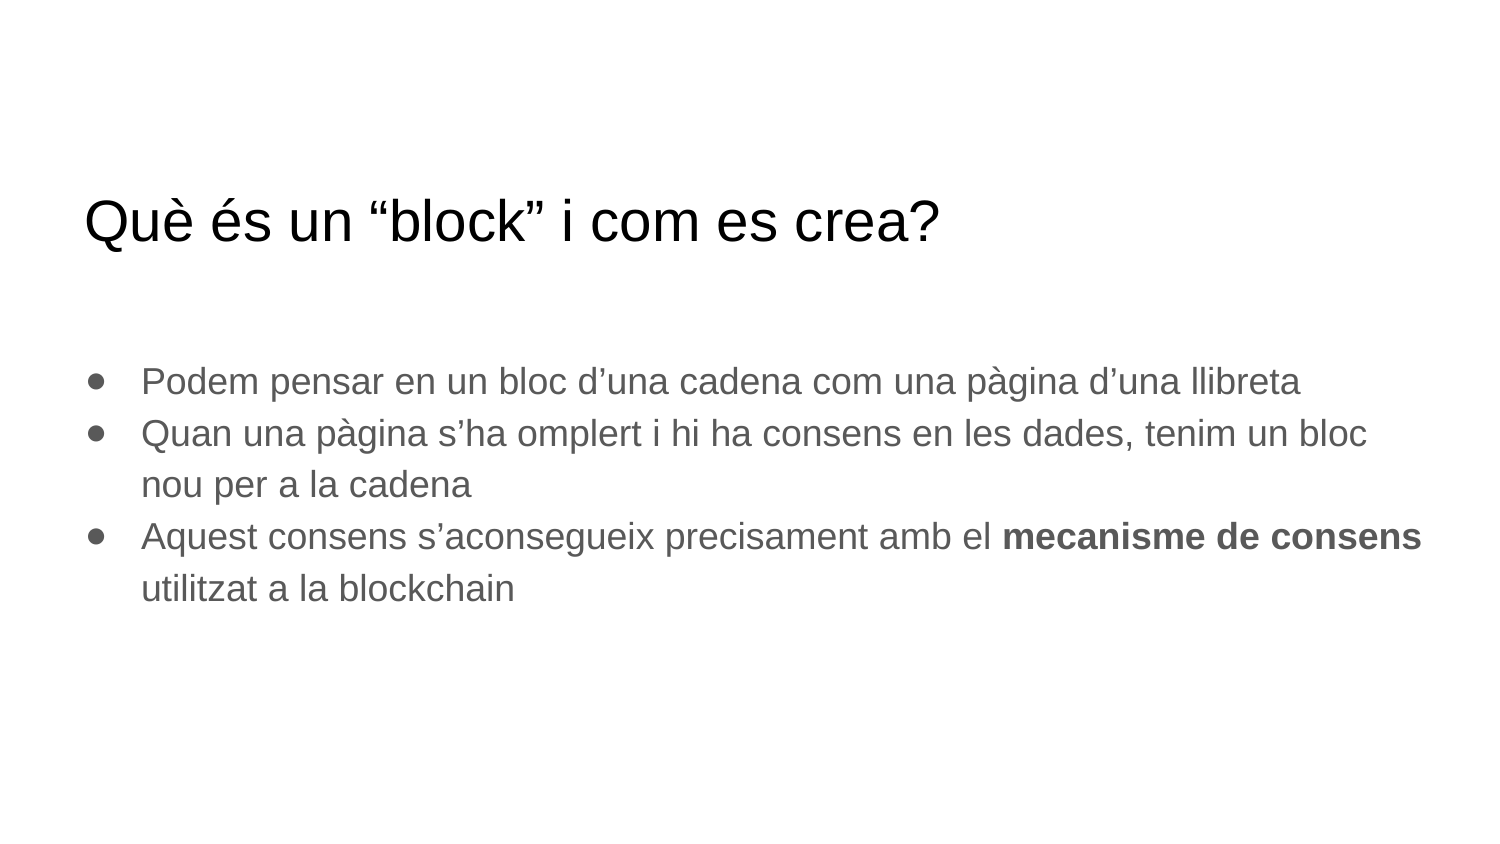

# Què és un “block” i com es crea?
Podem pensar en un bloc d’una cadena com una pàgina d’una llibreta
Quan una pàgina s’ha omplert i hi ha consens en les dades, tenim un bloc nou per a la cadena
Aquest consens s’aconsegueix precisament amb el mecanisme de consens utilitzat a la blockchain